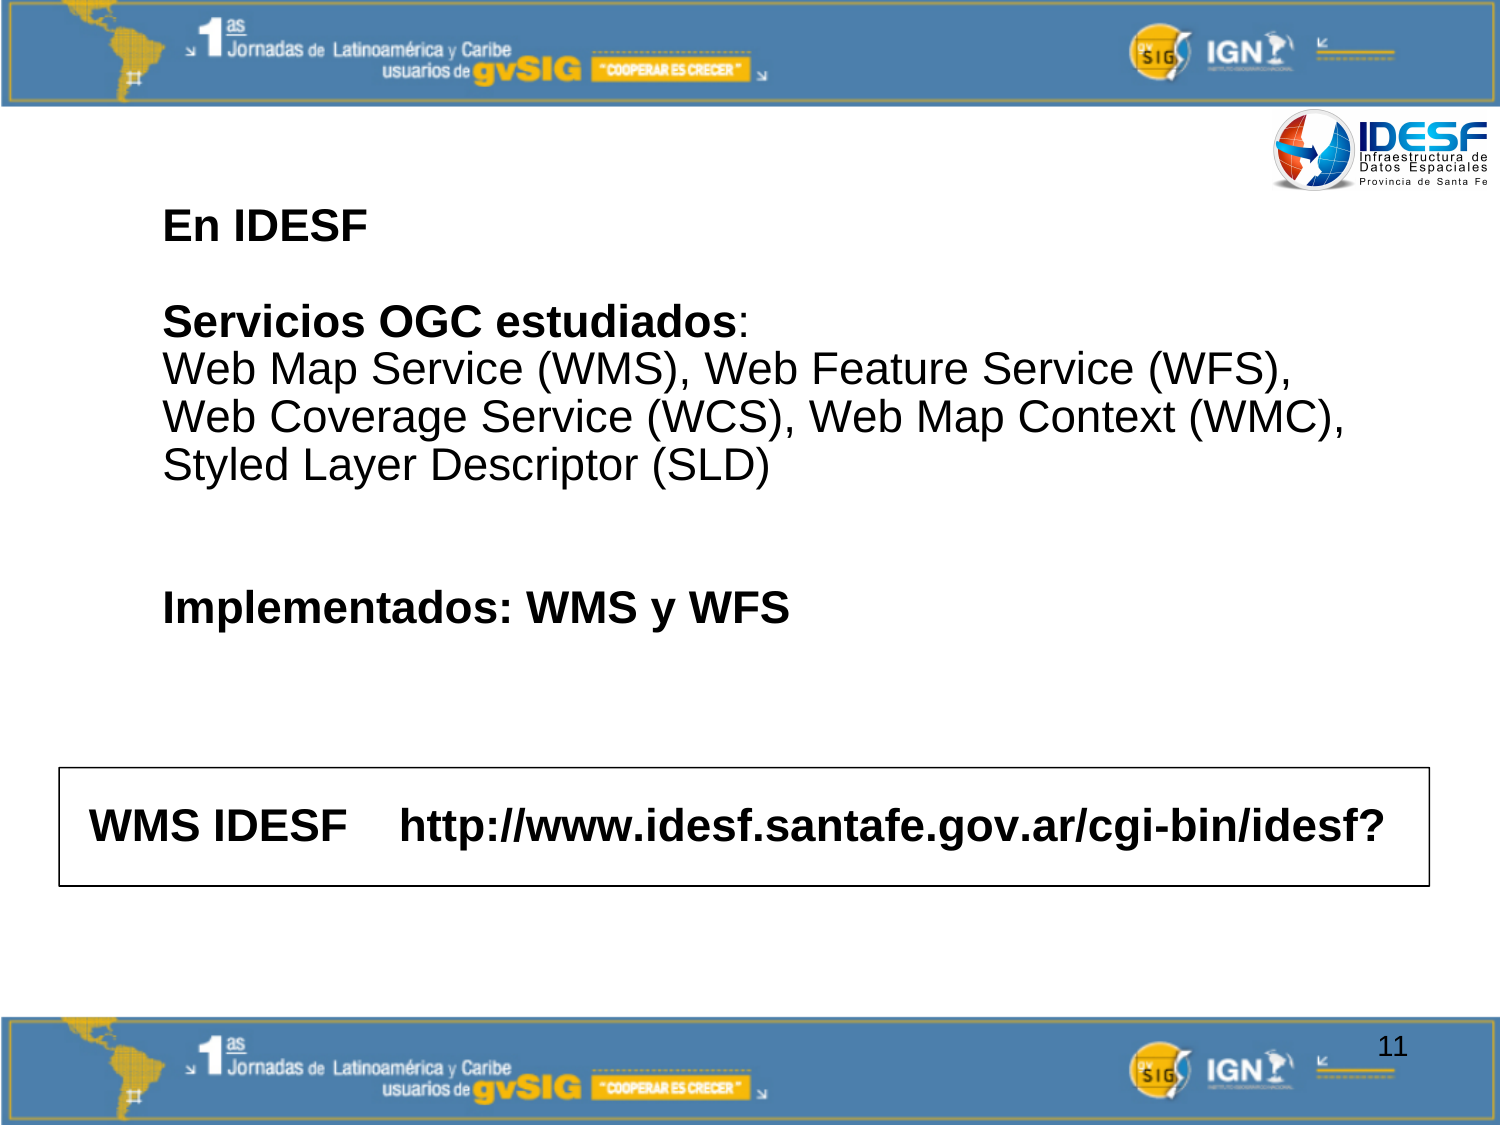

En IDESF
Servicios OGC estudiados:
Web Map Service (WMS), Web Feature Service (WFS),
Web Coverage Service (WCS), Web Map Context (WMC),
Styled Layer Descriptor (SLD) ‏
Implementados: WMS y WFS
WMS IDESF http://www.idesf.santafe.gov.ar/cgi-bin/idesf?
11